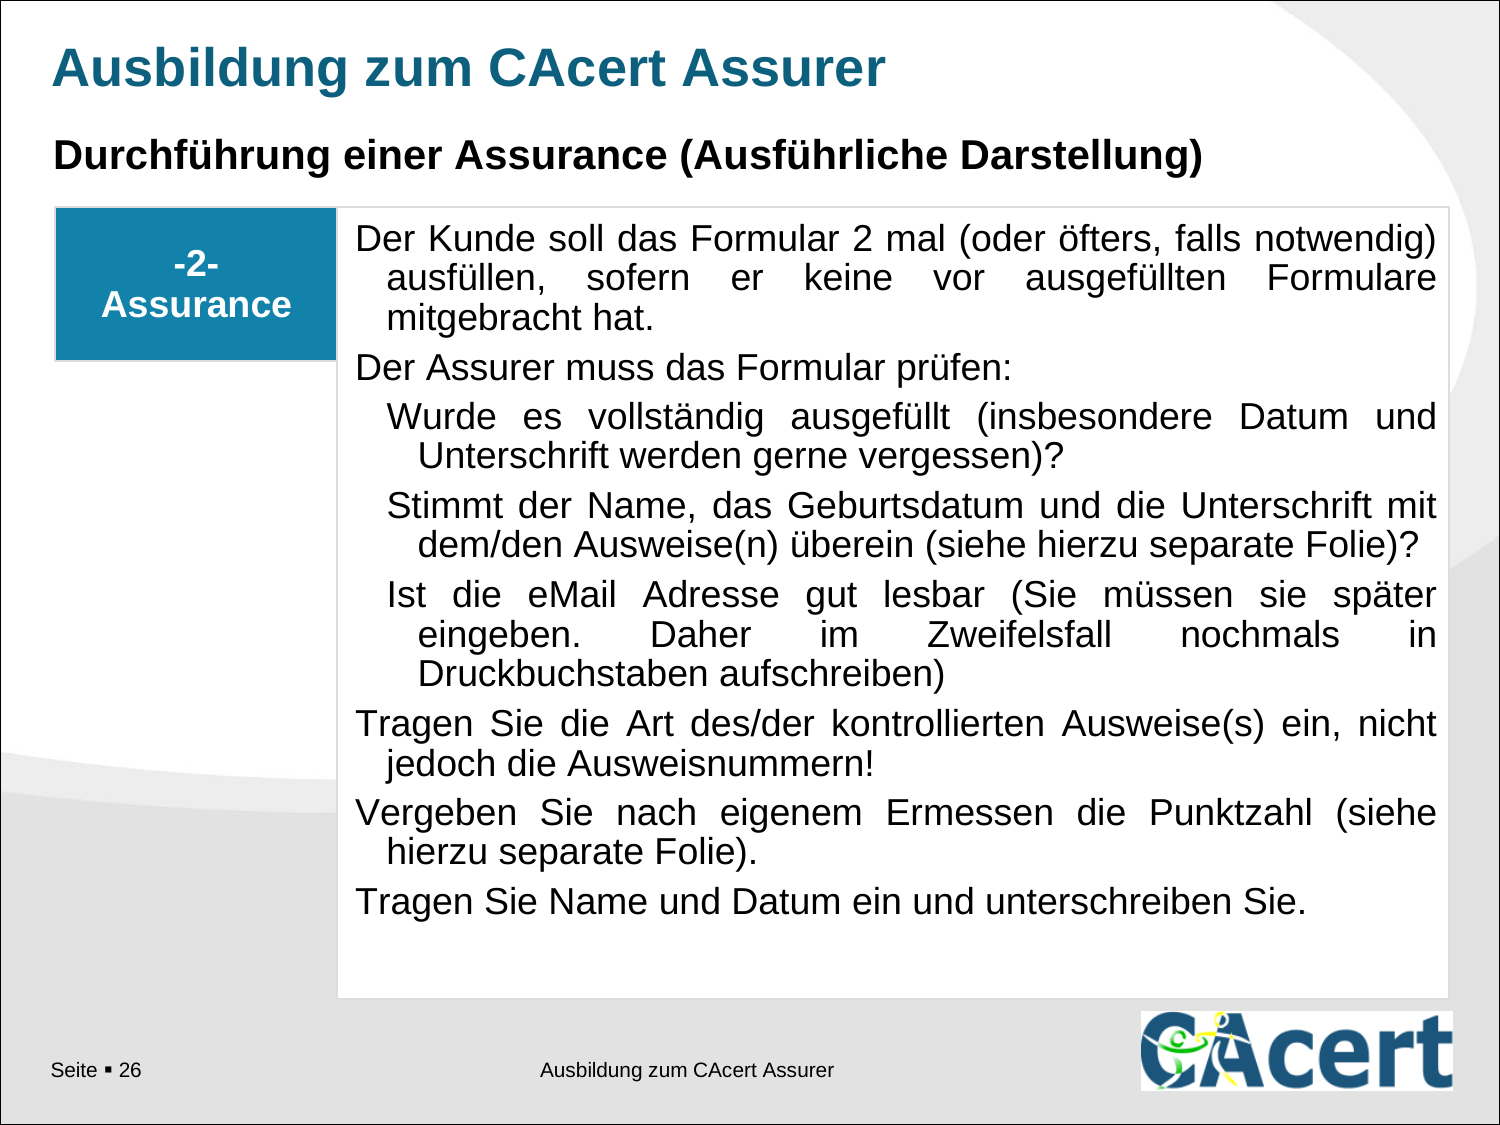

# Ausbildung zum CAcert Assurer
Durchführung einer Assurance (Ausführliche Darstellung)
-2-
Assurance
Der Kunde soll das Formular 2 mal (oder öfters, falls notwendig) ausfüllen, sofern er keine vor ausgefüllten Formulare mitgebracht hat.
Der Assurer muss das Formular prüfen:
Wurde es vollständig ausgefüllt (insbesondere Datum und Unterschrift werden gerne vergessen)?
Stimmt der Name, das Geburtsdatum und die Unterschrift mit dem/den Ausweise(n) überein (siehe hierzu separate Folie)?
Ist die eMail Adresse gut lesbar (Sie müssen sie später eingeben. Daher im Zweifelsfall nochmals in Druckbuchstaben aufschreiben)
Tragen Sie die Art des/der kontrollierten Ausweise(s) ein, nicht jedoch die Ausweisnummern!
Vergeben Sie nach eigenem Ermessen die Punktzahl (siehe hierzu separate Folie).
Tragen Sie Name und Datum ein und unterschreiben Sie.
Ausbildung zum CAcert Assurer